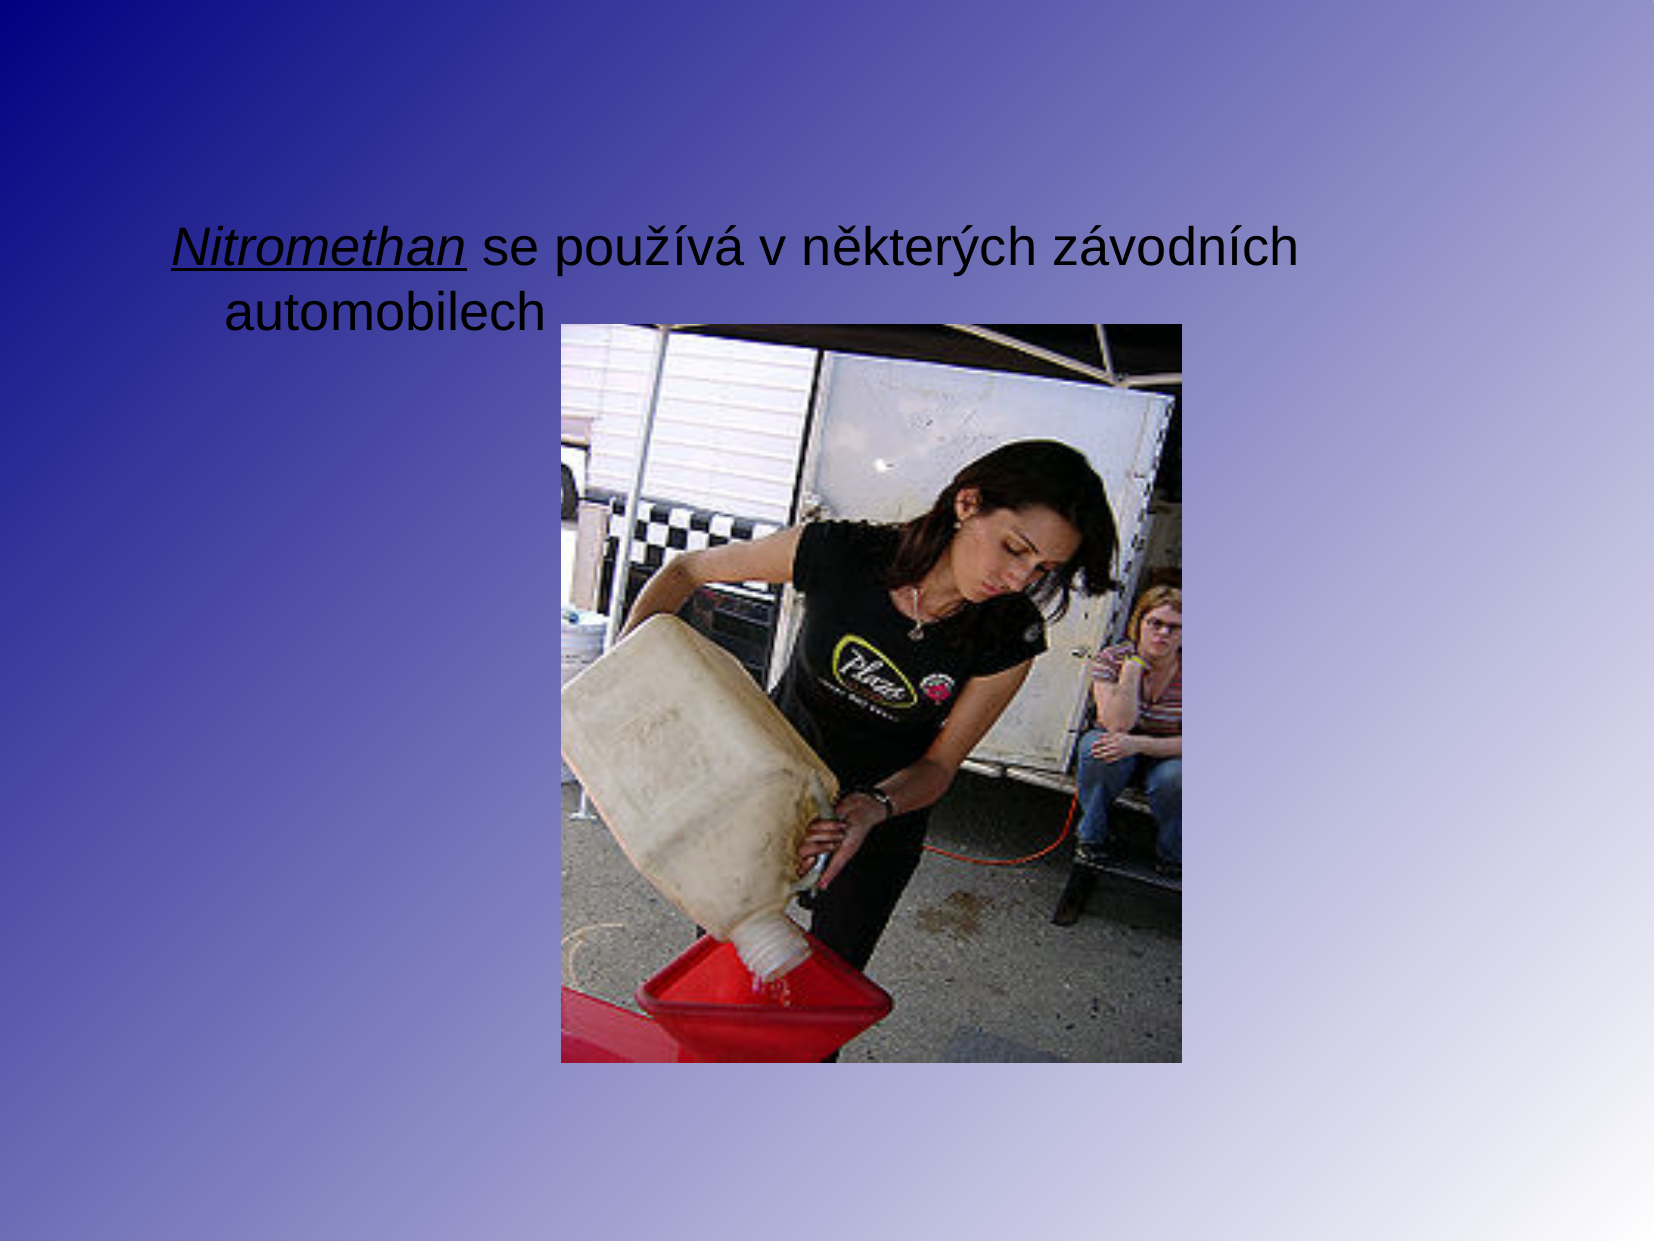

# Nitromethan se používá v některých závodních automobilech